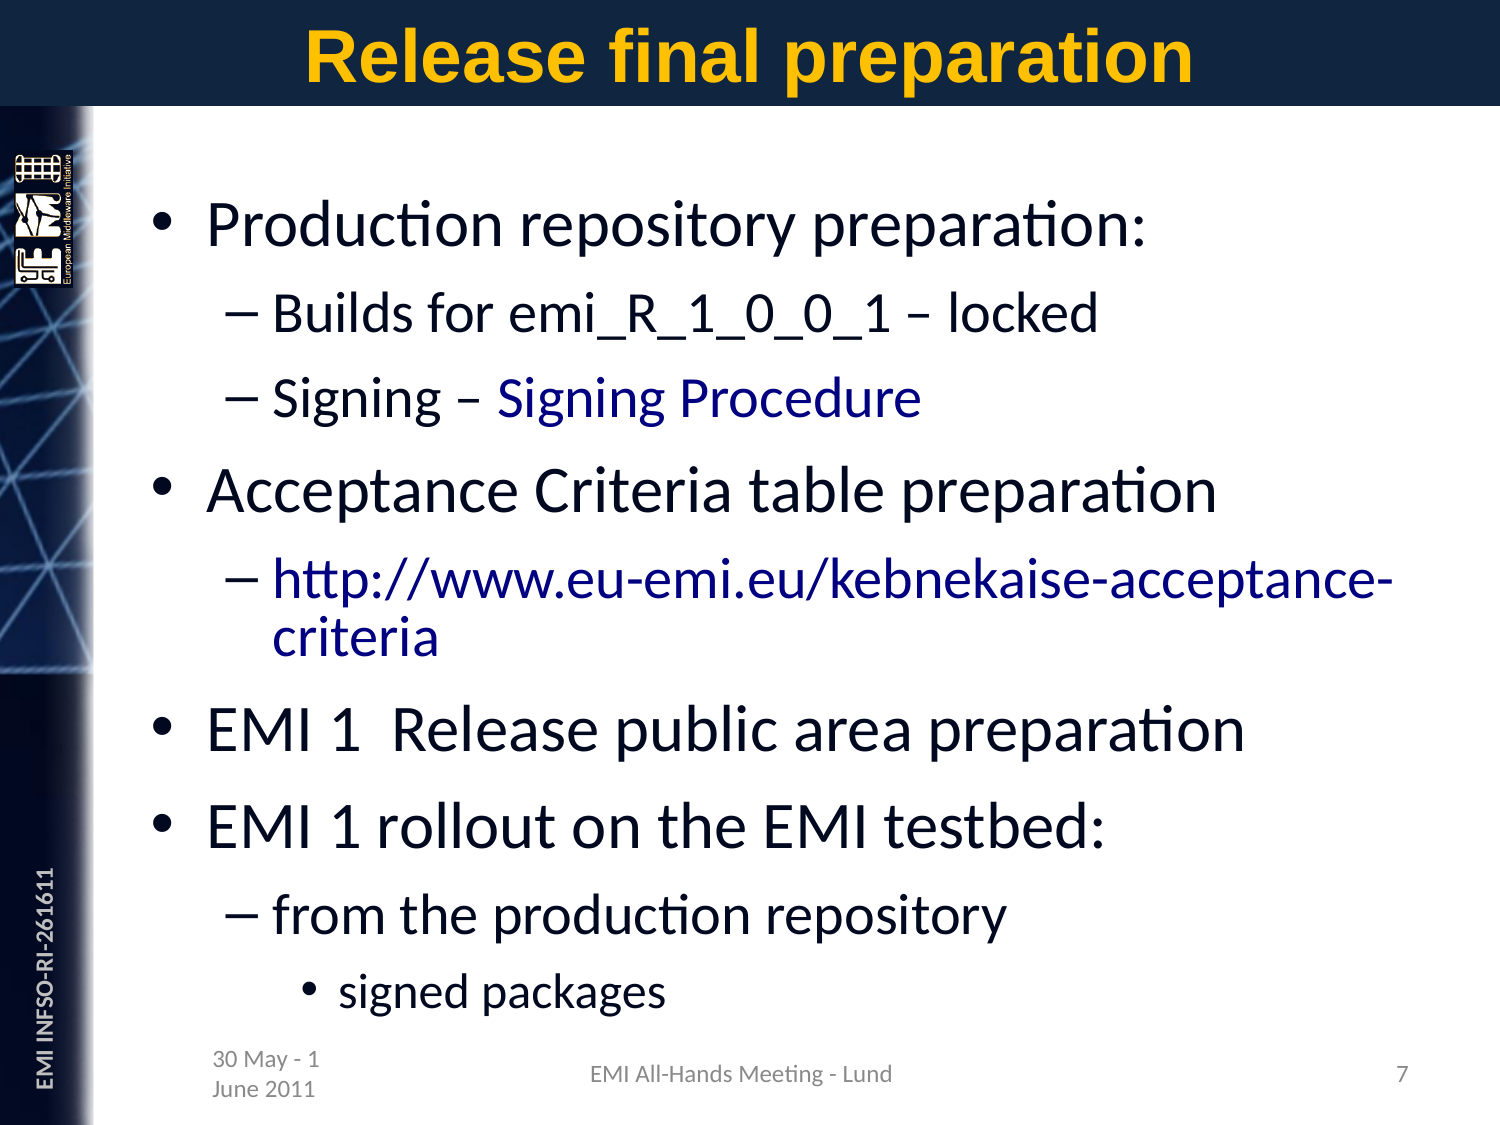

# Release final preparation
Production repository preparation:
Builds for emi_R_1_0_0_1 – locked
Signing – Signing Procedure
Acceptance Criteria table preparation
http://www.eu-emi.eu/kebnekaise-acceptance-criteria
EMI 1 Release public area preparation
EMI 1 rollout on the EMI testbed:
from the production repository
signed packages
30 May - 1 June 2011
EMI All-Hands Meeting - Lund